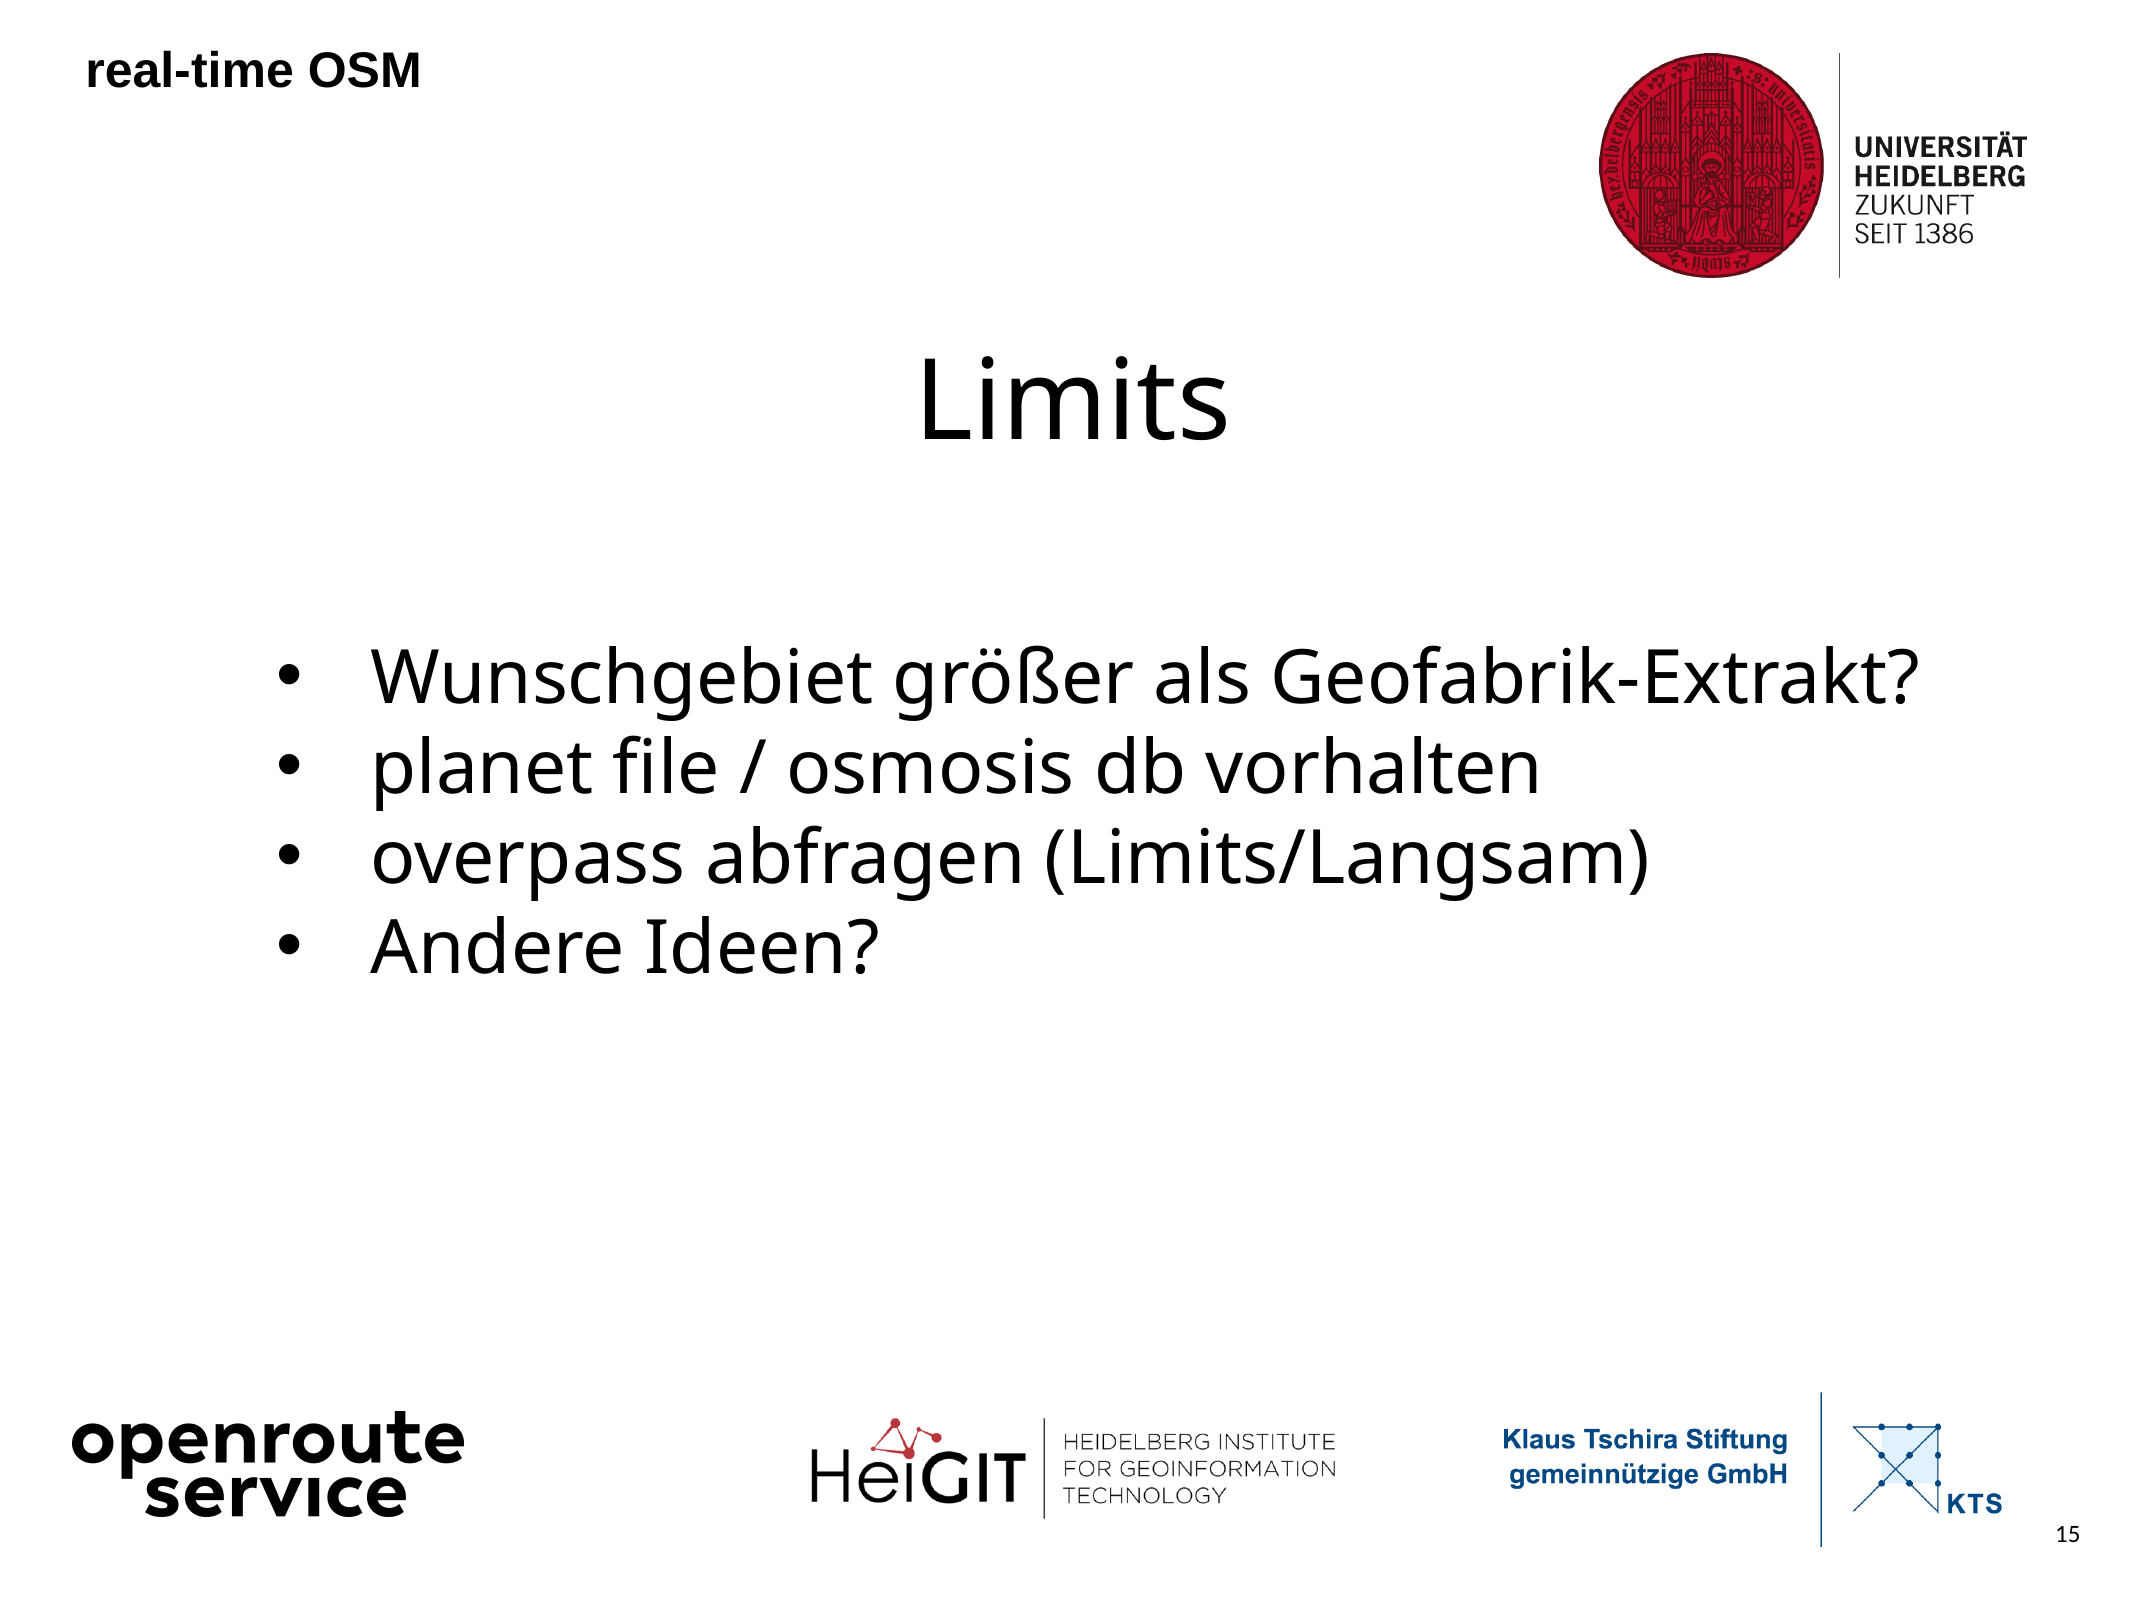

real-time OSM
Limits
Wunschgebiet größer als Geofabrik-Extrakt?
planet file / osmosis db vorhalten
overpass abfragen (Limits/Langsam)
Andere Ideen?
15